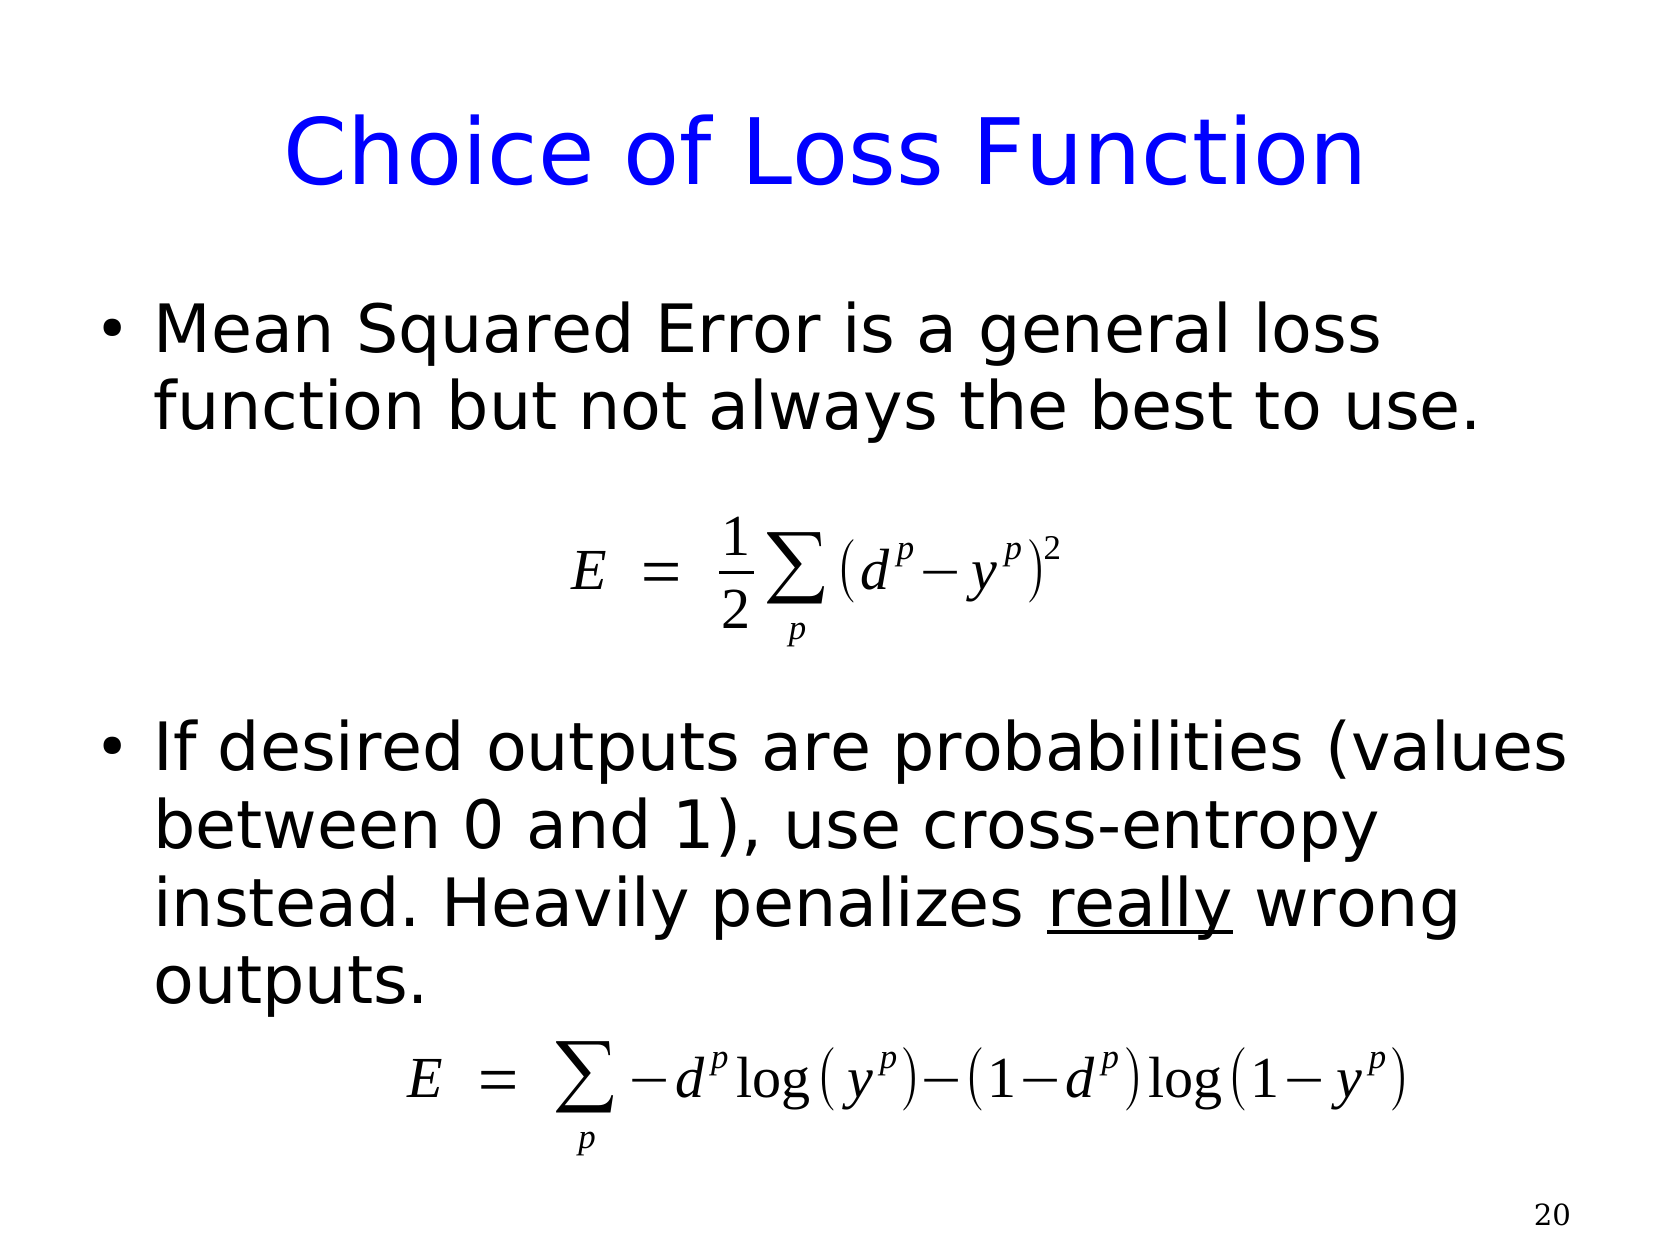

# Choice of Loss Function
Mean Squared Error is a general loss function but not always the best to use.
If desired outputs are probabilities (values between 0 and 1), use cross-entropy instead. Heavily penalizes really wrong outputs.
20